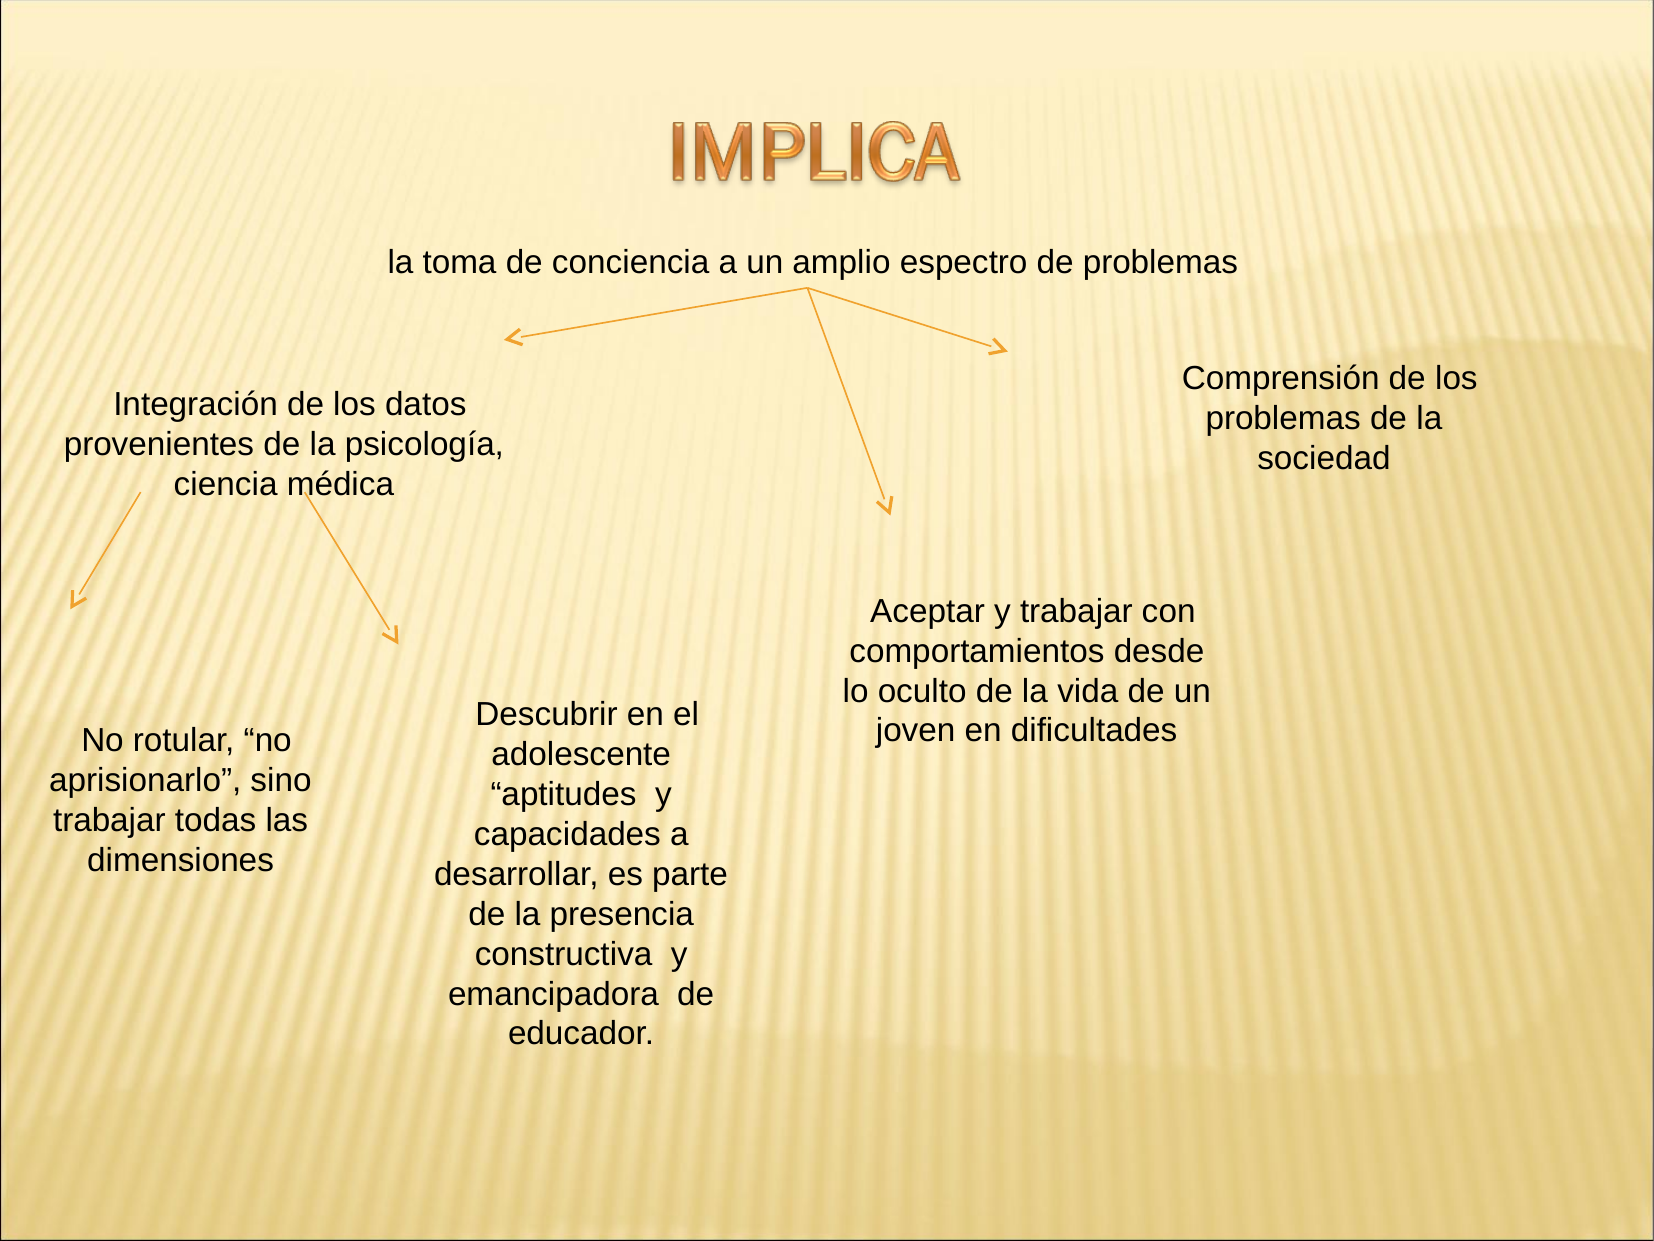

la toma de conciencia a un amplio espectro de problemas
Comprensión de los problemas de la sociedad
Integración de los datos provenientes de la psicología, ciencia médica
Aceptar y trabajar con comportamientos desde lo oculto de la vida de un joven en dificultades
Descubrir en el adolescente “aptitudes y capacidades a desarrollar, es parte de la presencia constructiva y emancipadora de educador.
No rotular, “no aprisionarlo”, sino trabajar todas las dimensiones